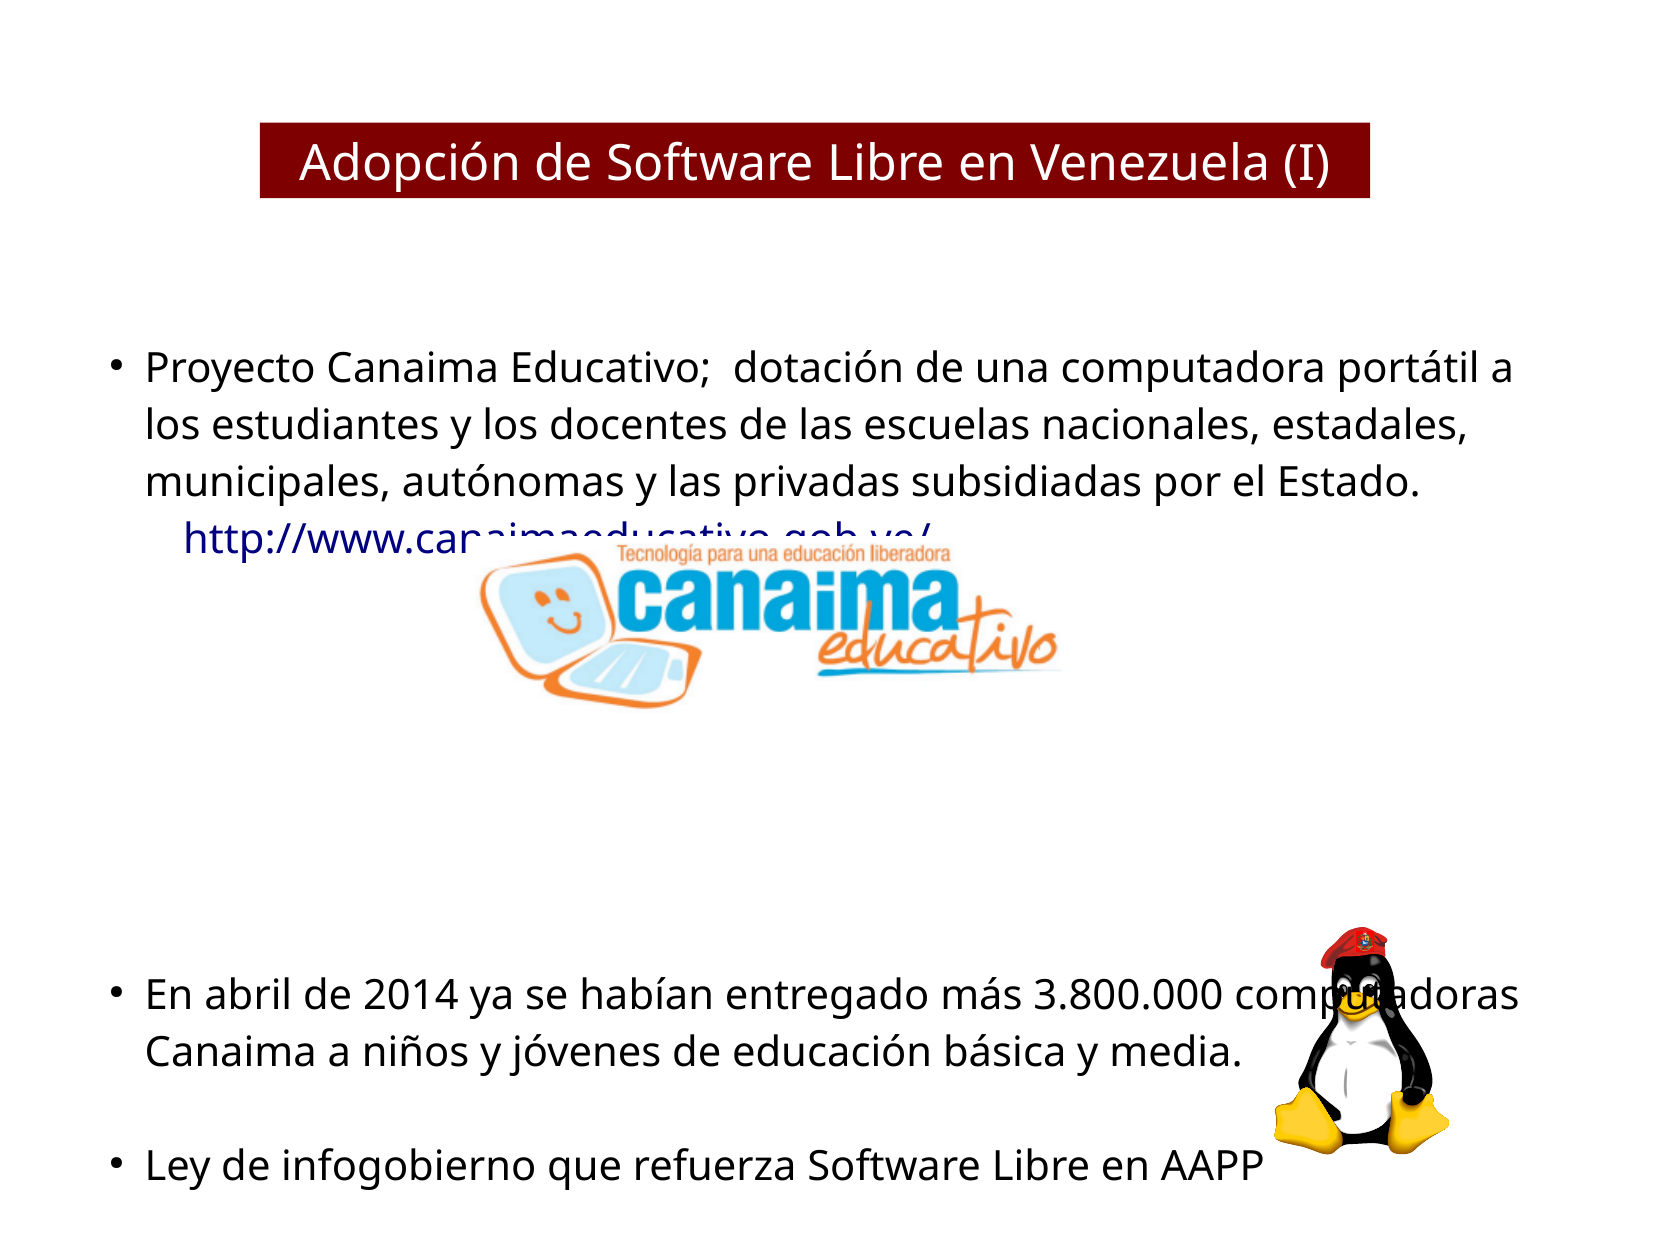

Proyecto Canaima Educativo; dotación de una computadora portátil a los estudiantes y los docentes de las escuelas nacionales, estadales, municipales, autónomas y las privadas subsidiadas por el Estado.
	http://www.canaimaeducativo.gob.ve/
En abril de 2014 ya se habían entregado más 3.800.000 computadoras Canaima a niños y jóvenes de educación básica y media.
Ley de infogobierno que refuerza Software Libre en AAPP
.
Adopción de Software Libre en Venezuela (I)